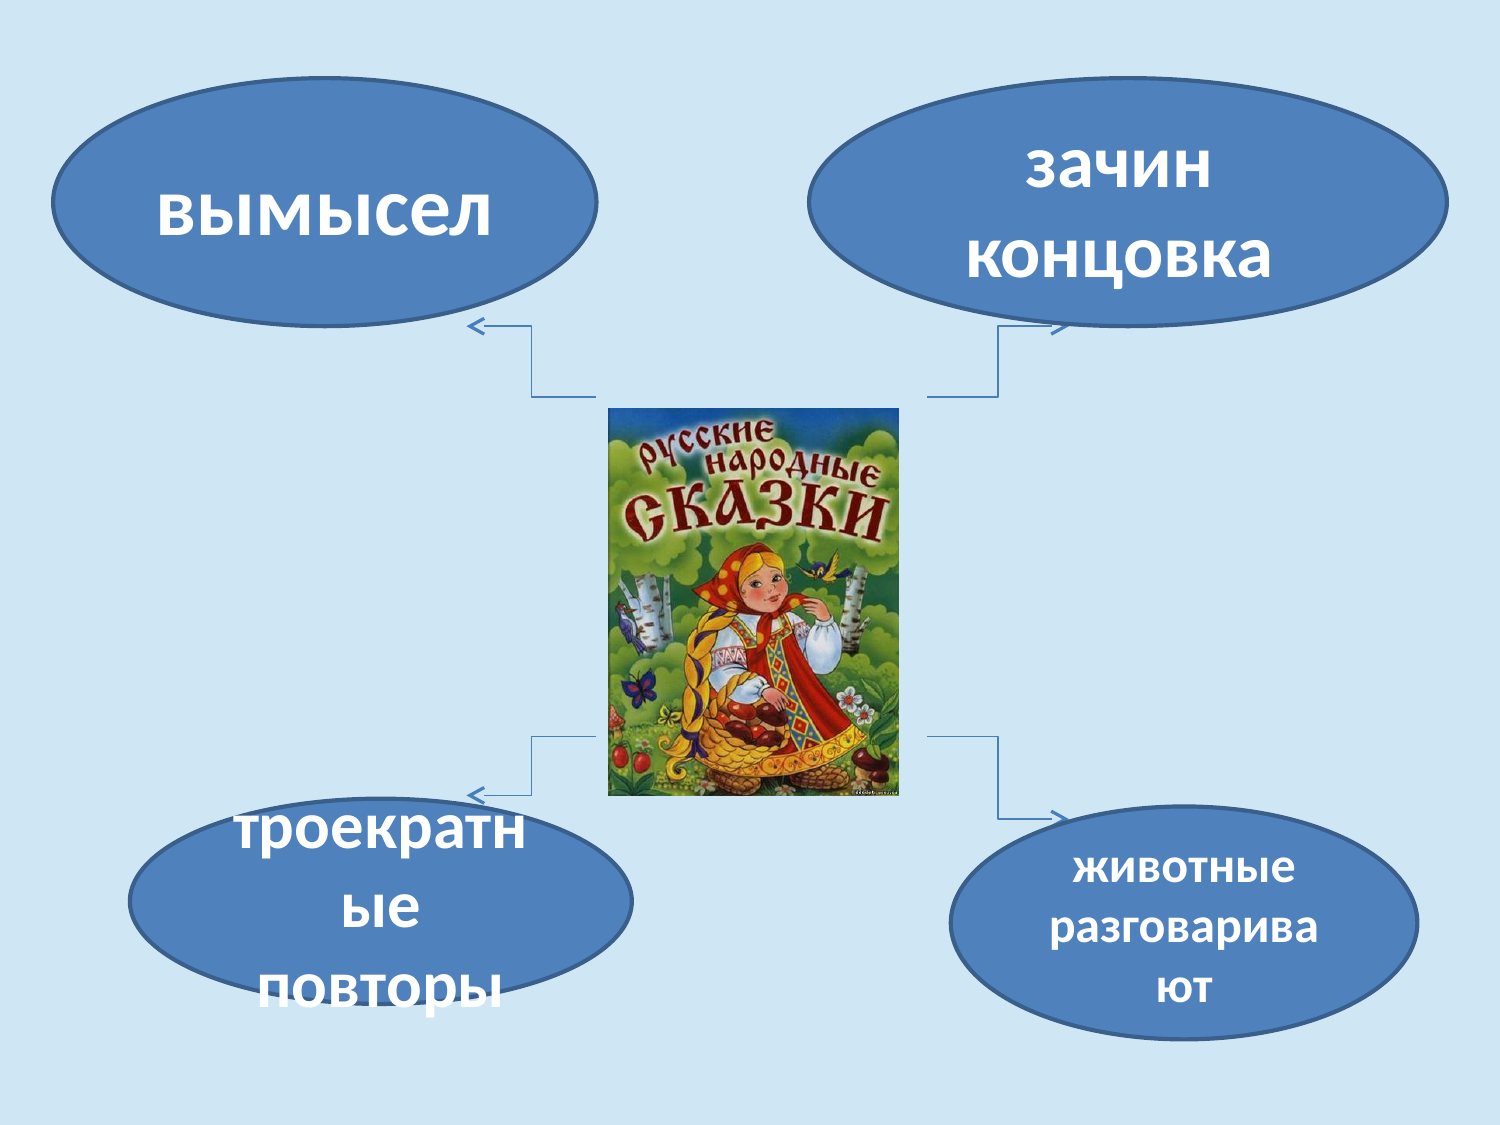

вымысел
зачин
концовка
троекратные повторы
животные разговаривают